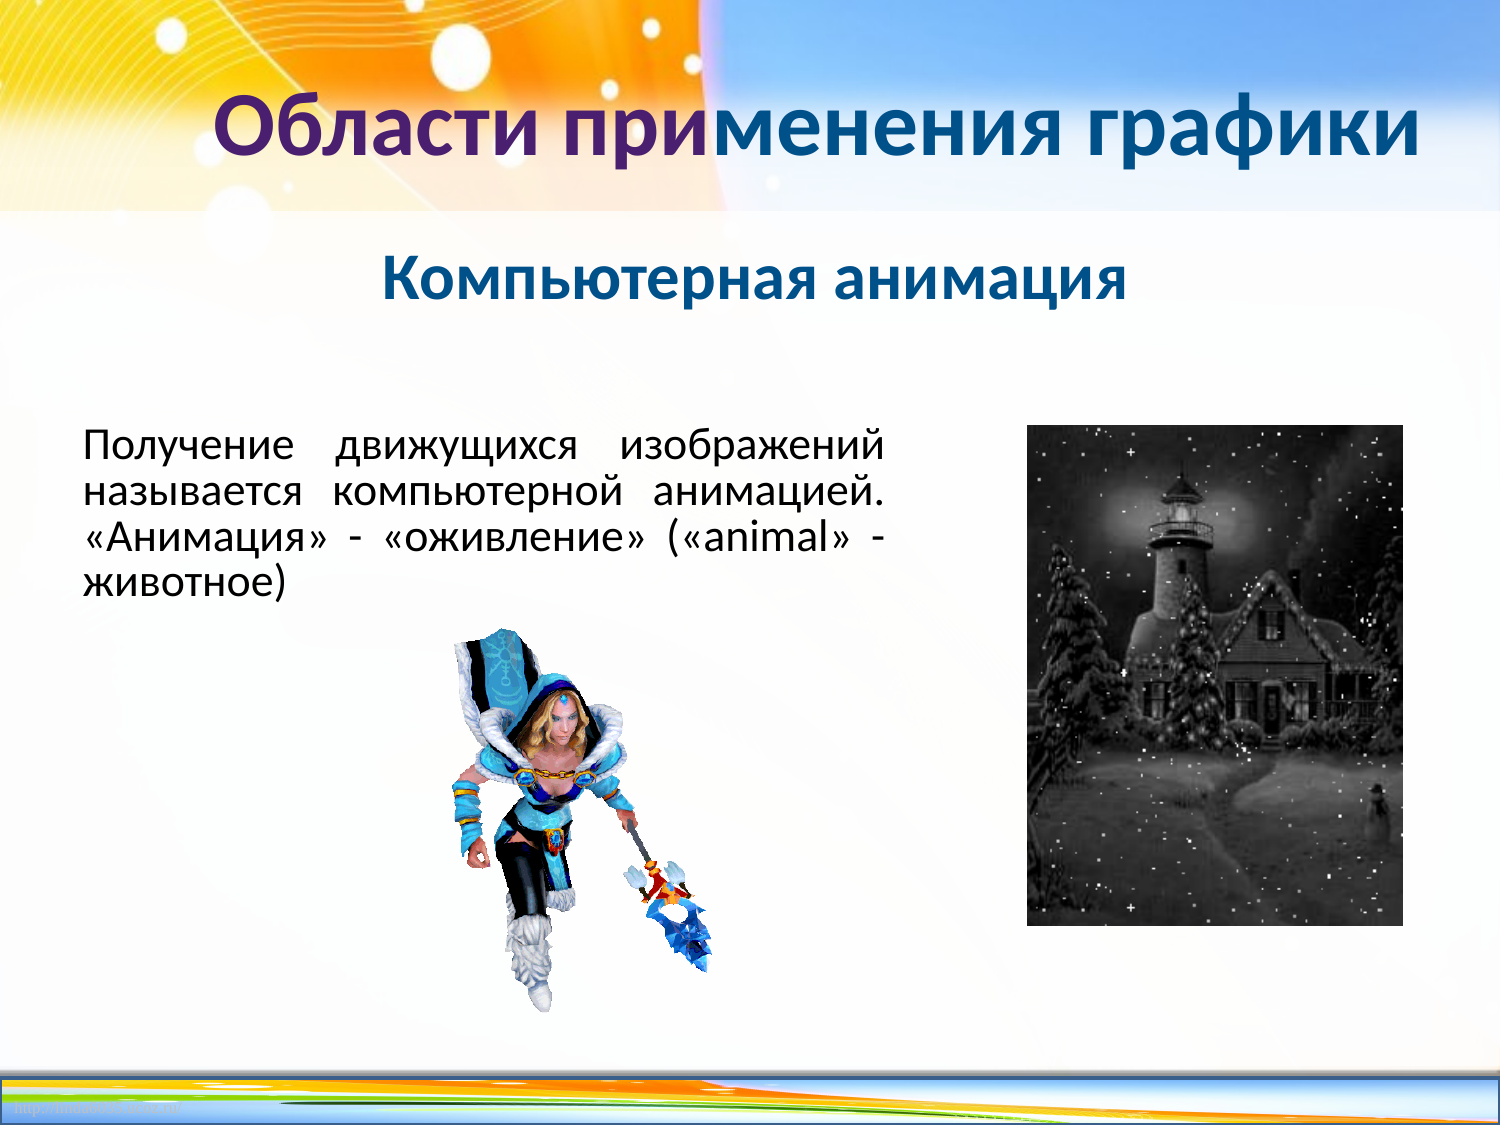

# Области применения графики
Компьютерная анимация
Получение движущихся изображений называется компьютерной анимацией. «Анимация» - «оживление» («animal» - животное)